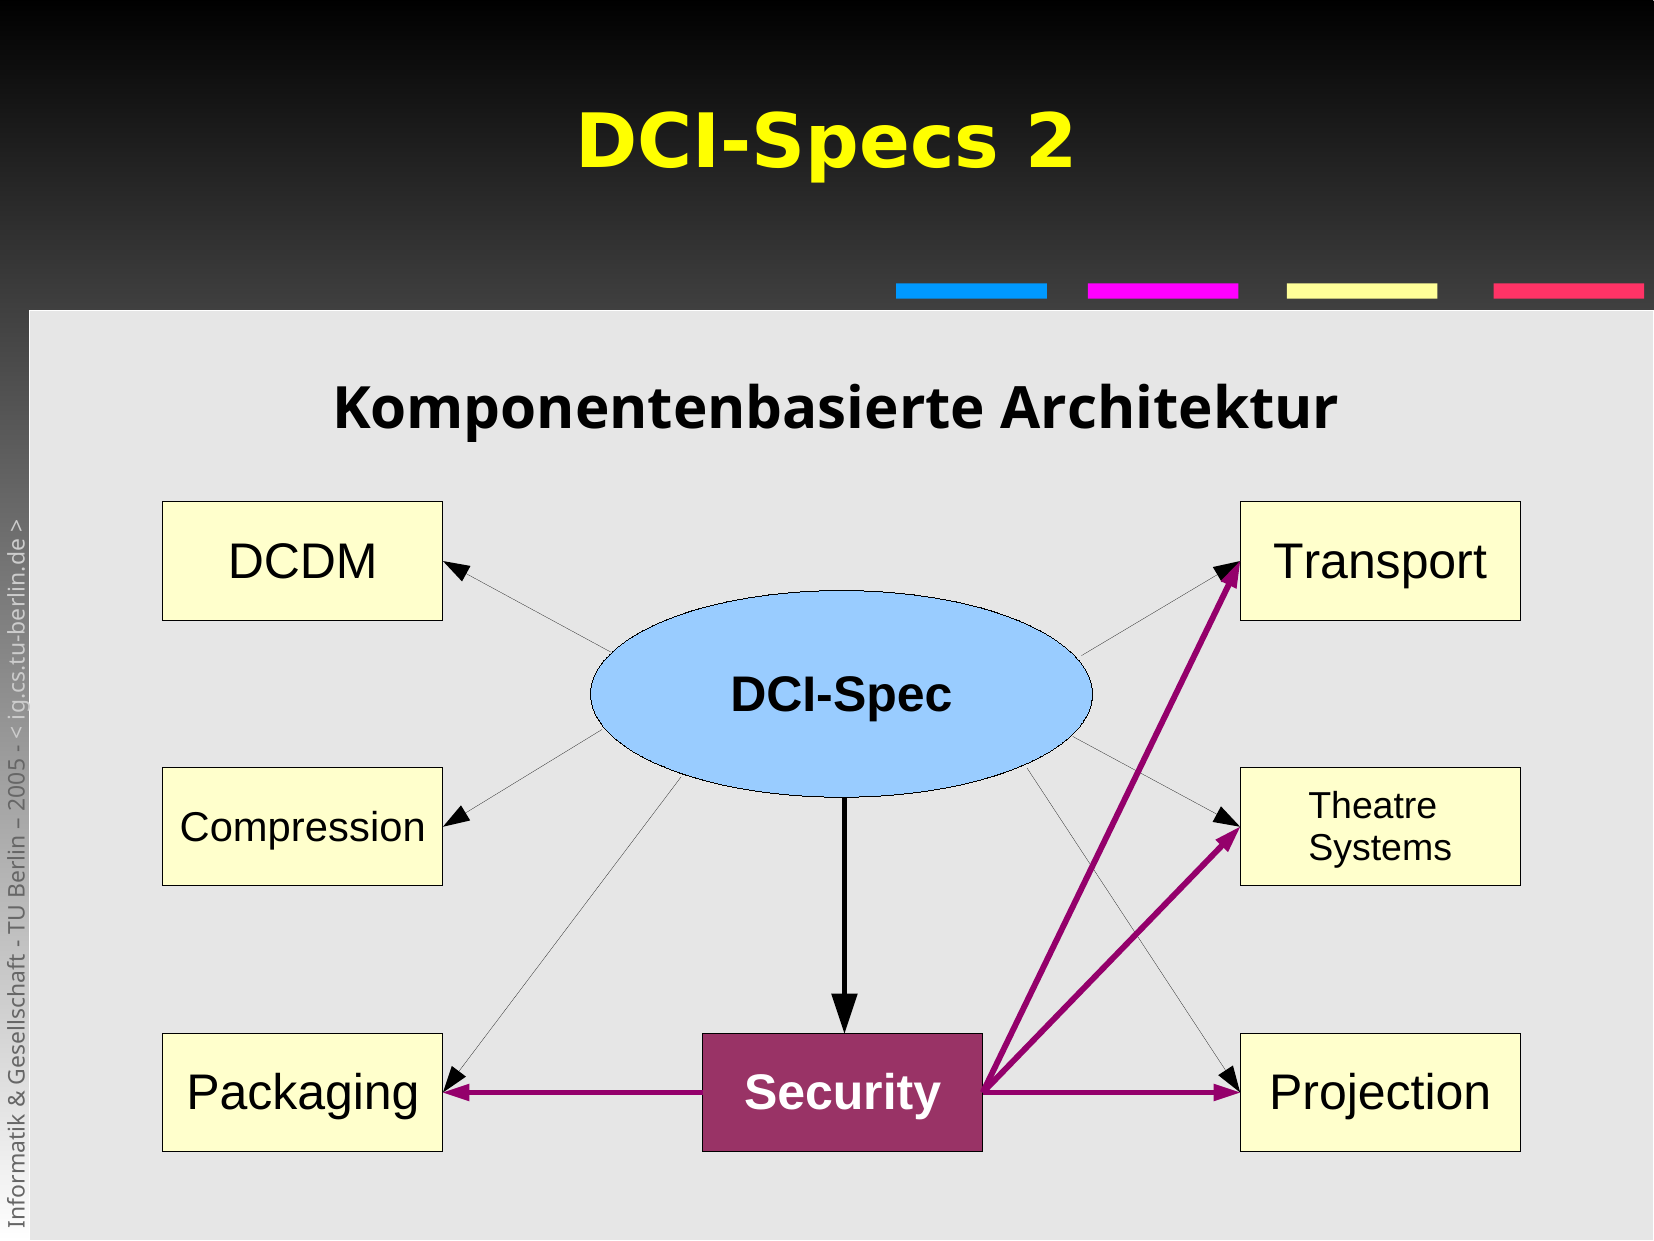

# DCI-Specs 2
Komponentenbasierte Architektur
DCDM
Transport
DCI-Spec
Compression
Theatre
Systems
Packaging
Security
Projection